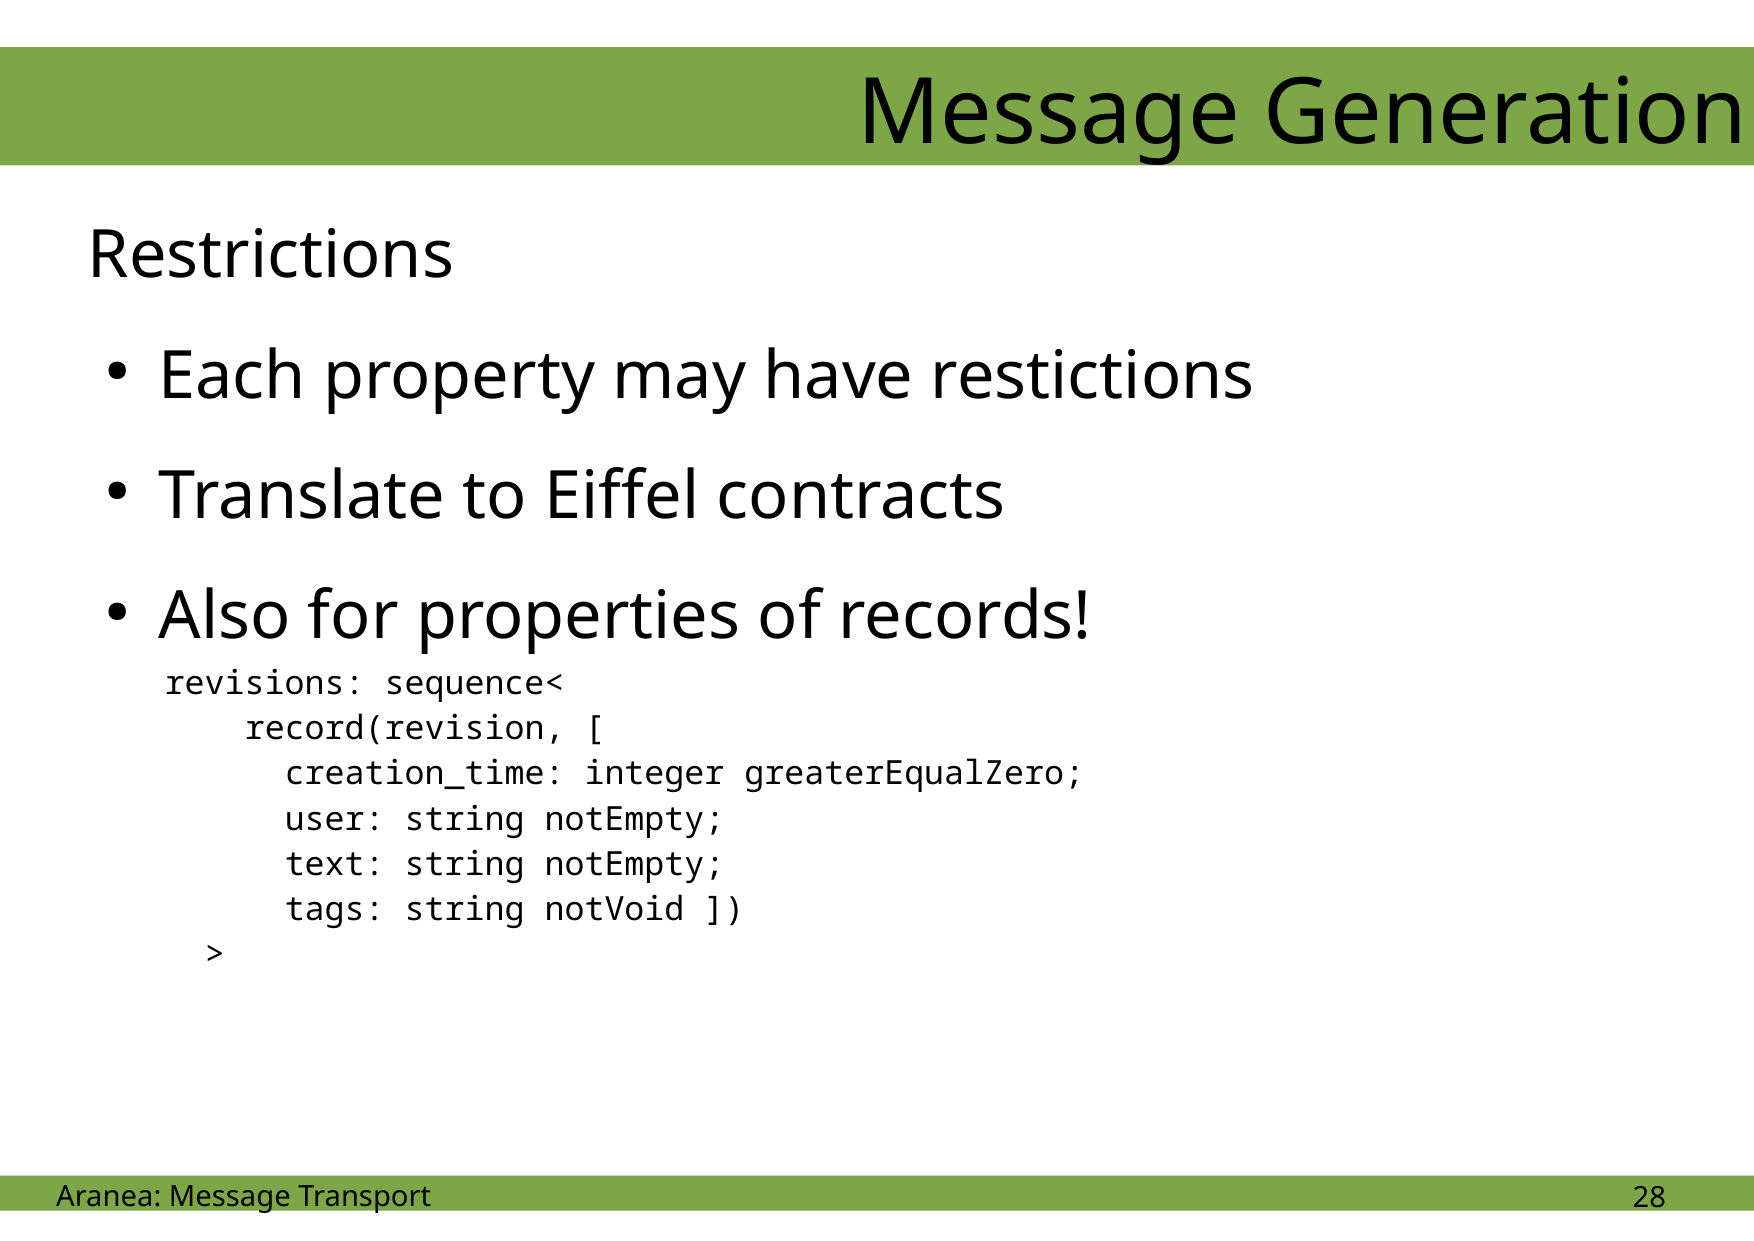

# Message Generation
Restrictions
Each property may have restictions
Translate to Eiffel contracts
Also for properties of records!
revisions: sequence<
 record(revision, [
 creation_time: integer greaterEqualZero;
 user: string notEmpty;
 text: string notEmpty;
 tags: string notVoid ])
 >
28